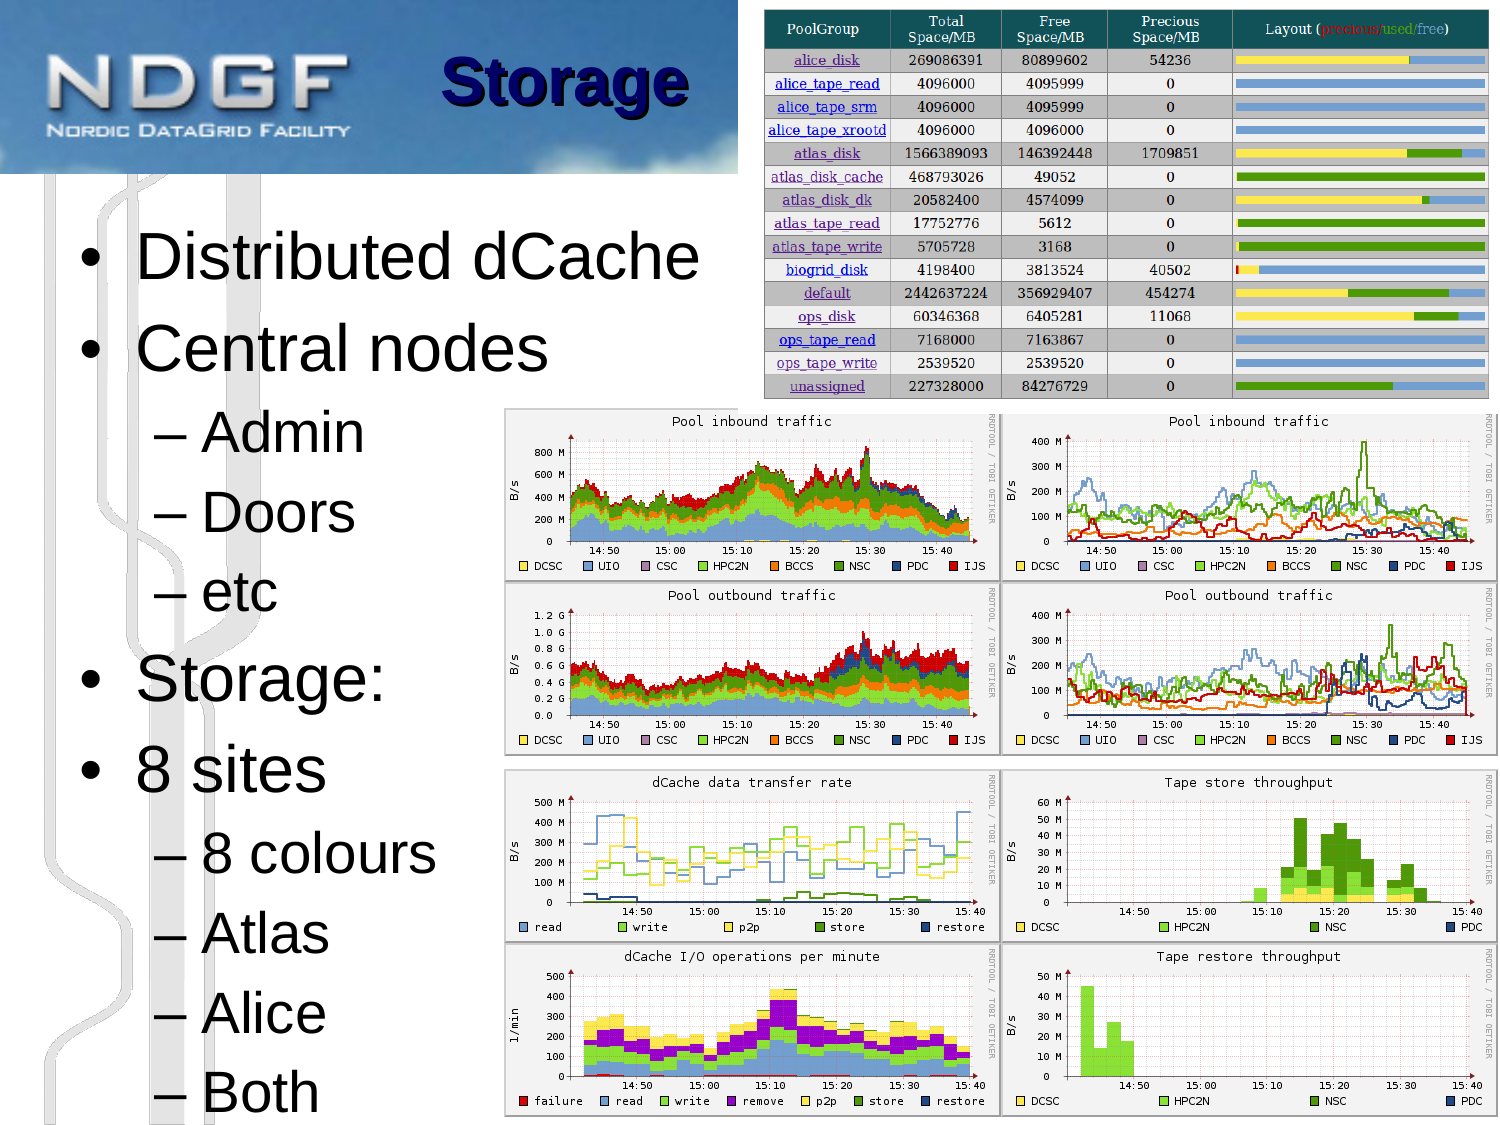

# Storage
Distributed dCache
Central nodes
Admin
Doors
etc
Storage:
8 sites
8 colours
Atlas
Alice
Both